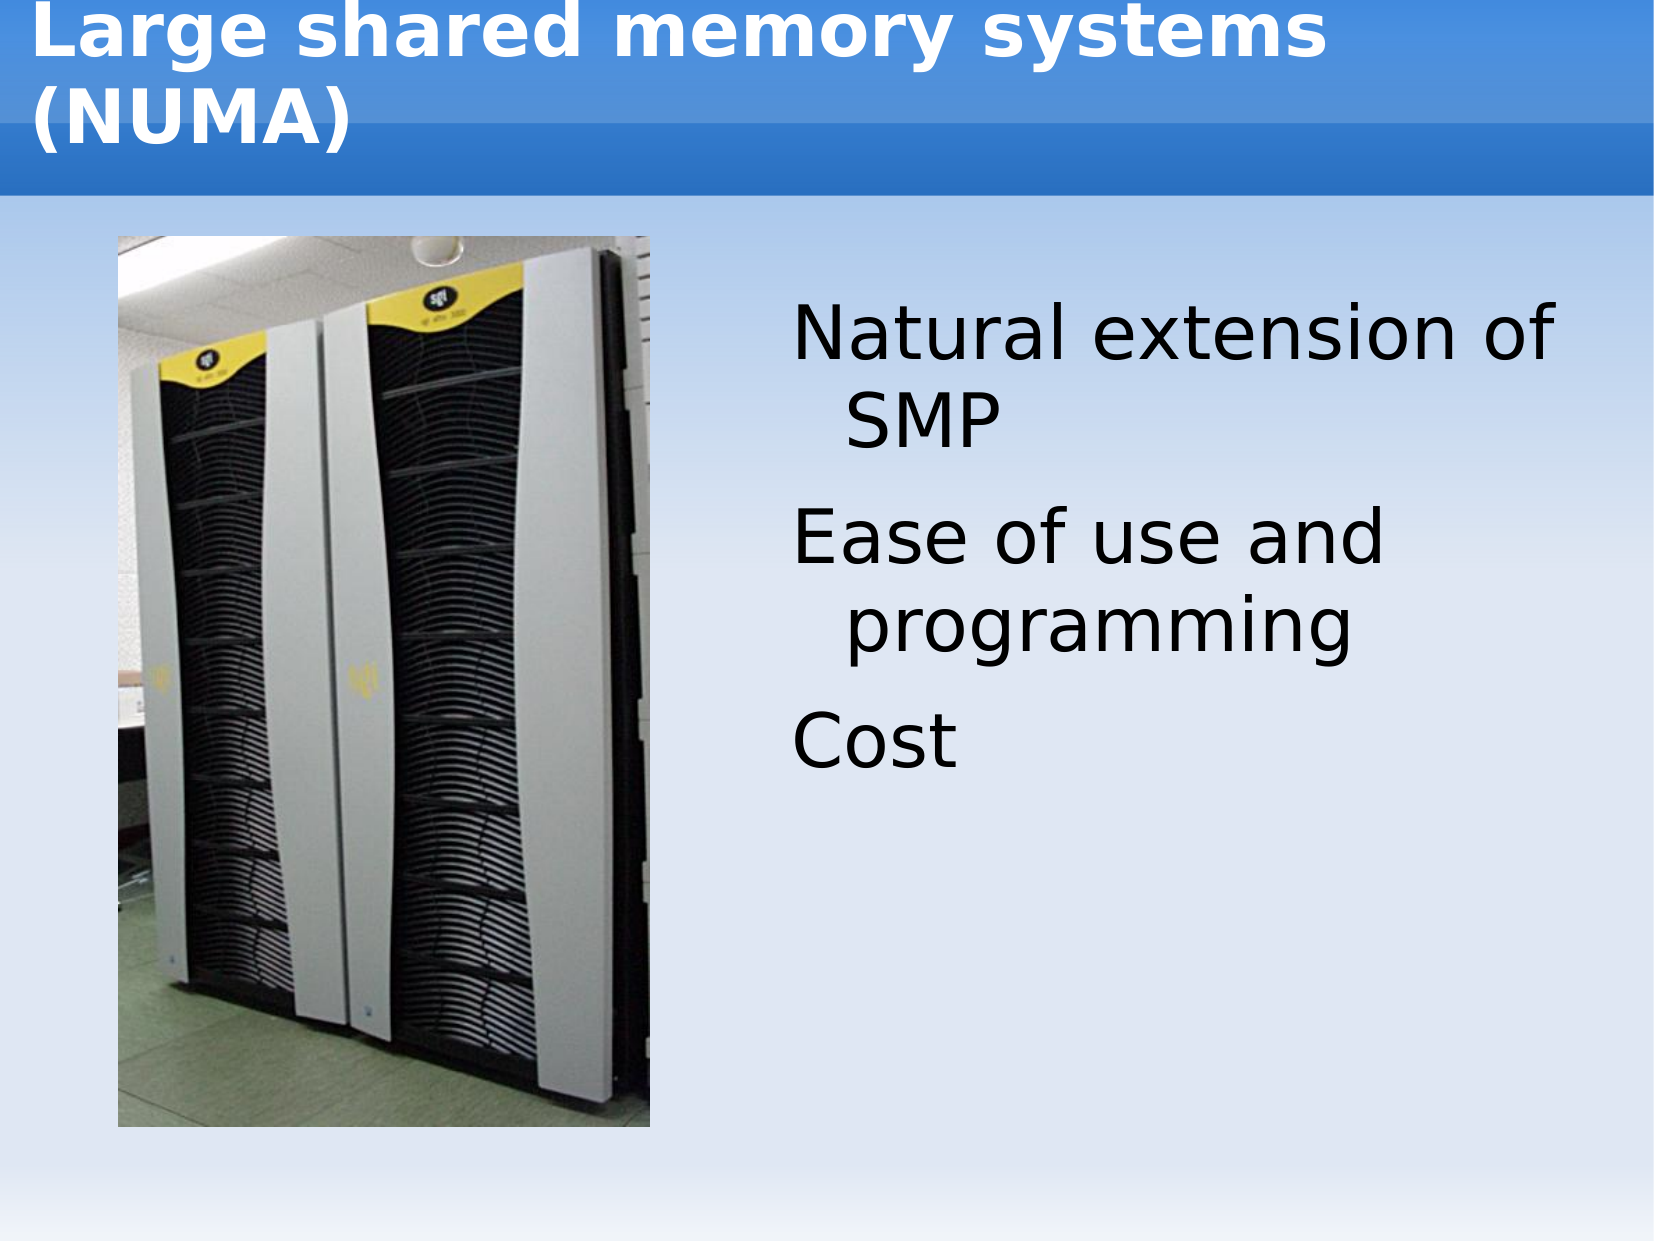

# Large shared memory systems (NUMA)
 Natural extension of
 SMP
 Ease of use and
 programming
 Cost